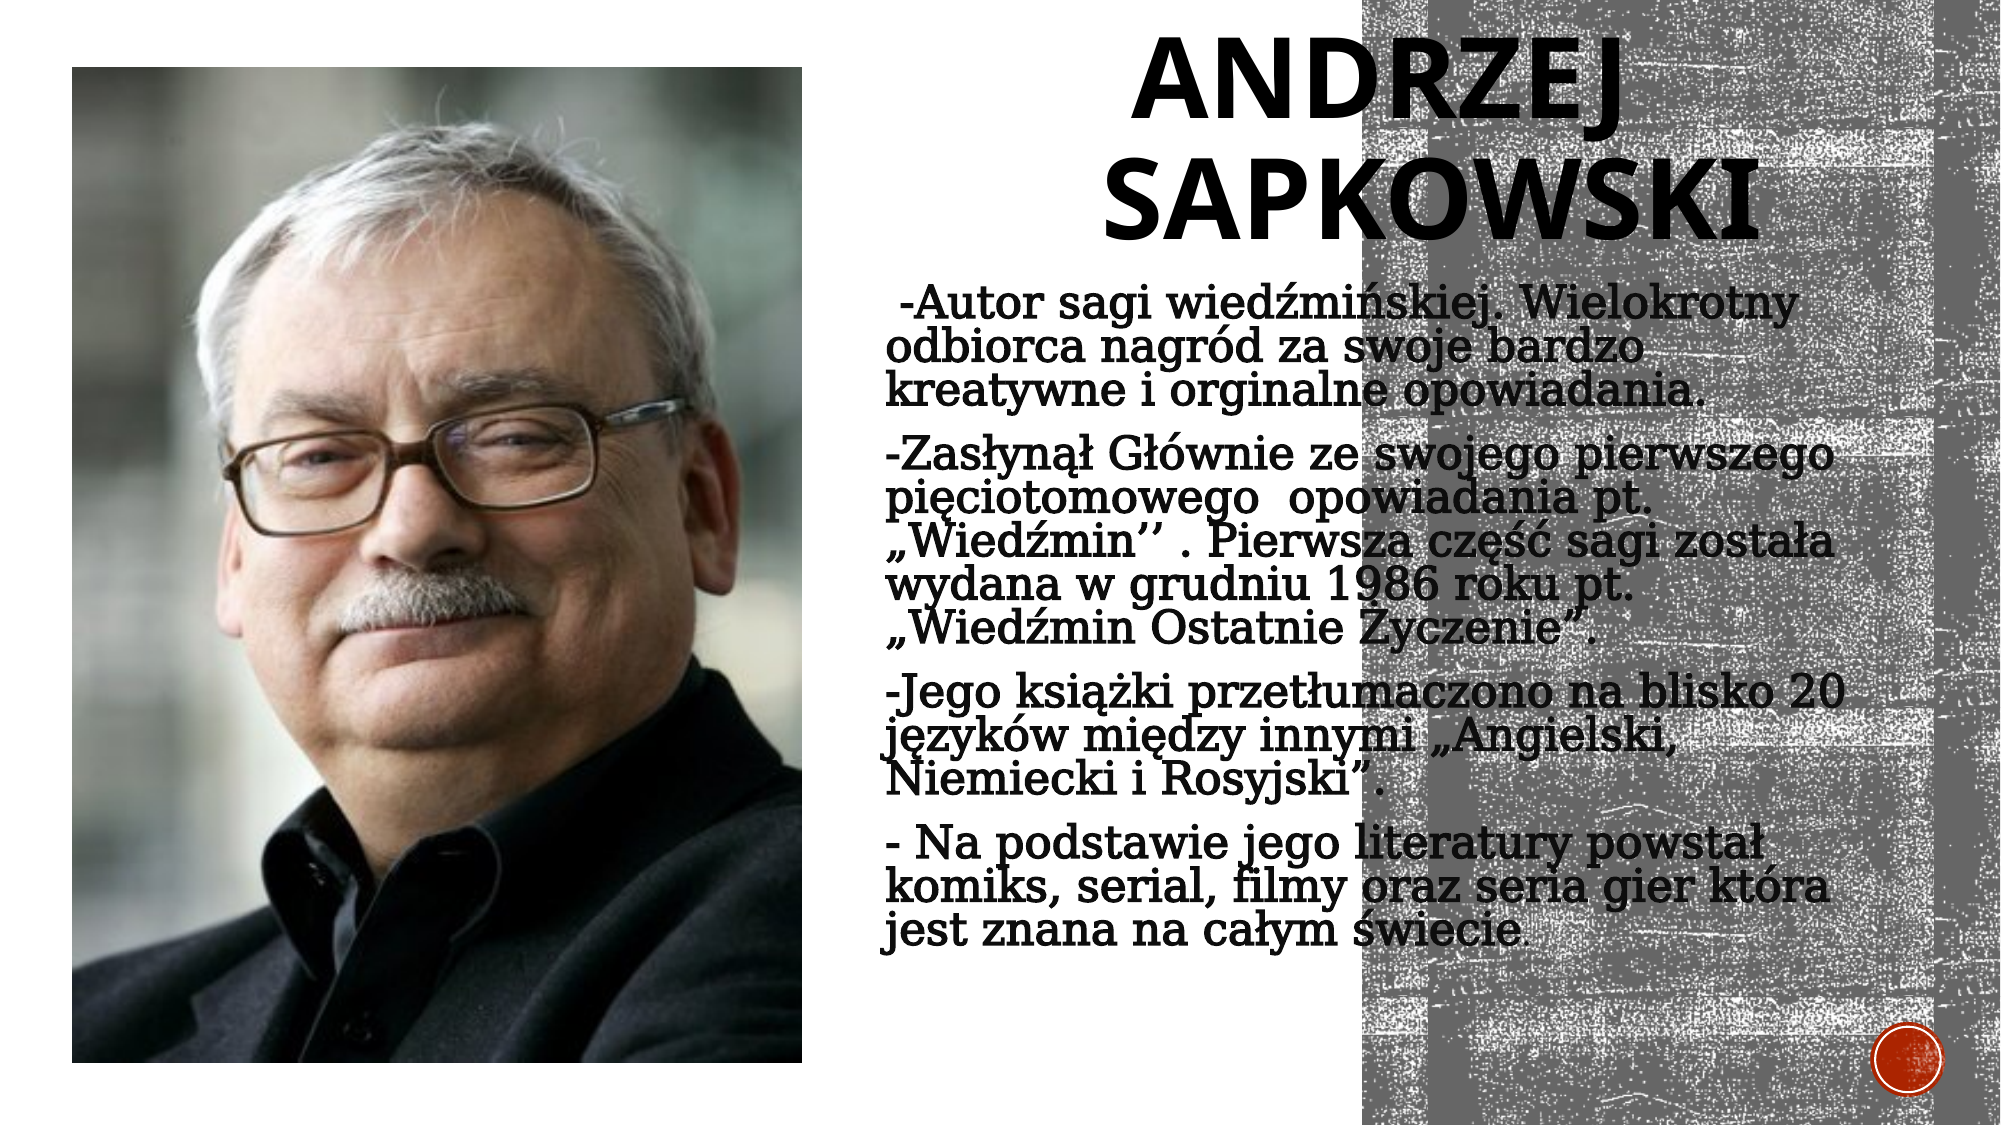

# Andrzej Sapkowski
 -Autor sagi wiedźmińskiej. Wielokrotny odbiorca nagród za swoje bardzo kreatywne i orginalne opowiadania.
-Zasłynął Głównie ze swojego pierwszego pięciotomowego opowiadania pt. „Wiedźmin’’ . Pierwsza część sagi została wydana w grudniu 1986 roku pt. „Wiedźmin Ostatnie Życzenie”.
-Jego książki przetłumaczono na blisko 20 języków między innymi „Angielski, Niemiecki i Rosyjski”.
- Na podstawie jego literatury powstał komiks, serial, filmy oraz seria gier która jest znana na całym świecie.